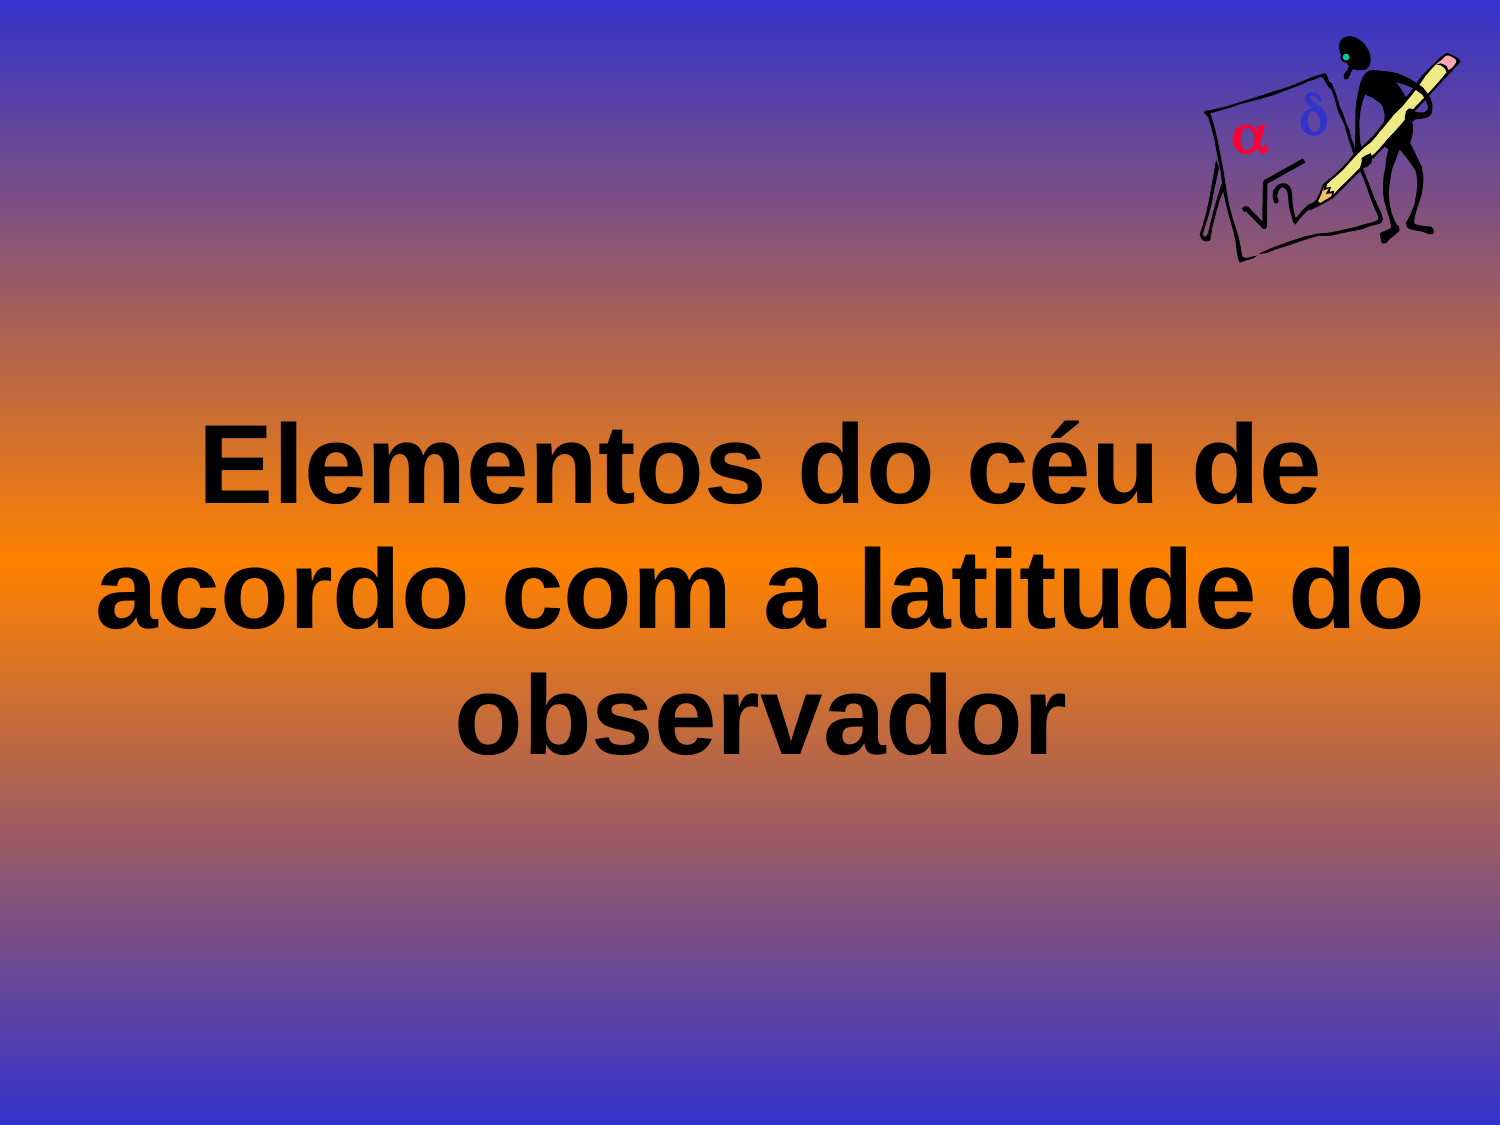



# Elementos do céu de acordo com a latitude do observador